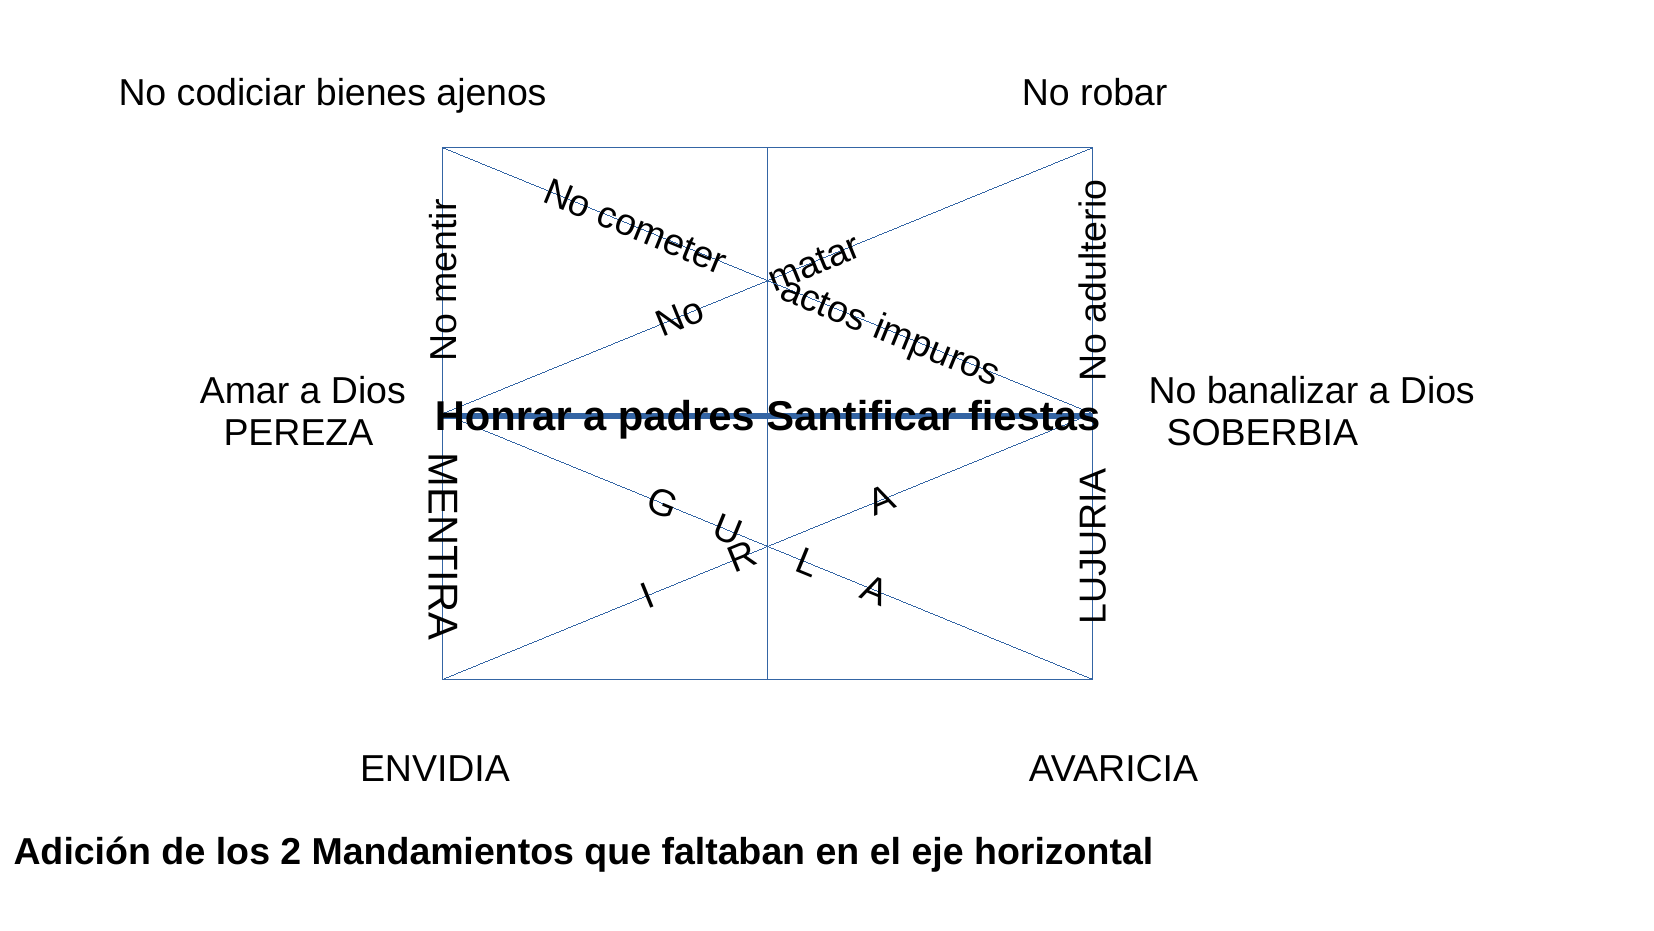

No codiciar bienes ajenos No robar
 Amar a Dios No banalizar a Dios
 PEREZA SOBERBIA
 ENVIDIA AVARICIA
 Adición de los 2 Mandamientos que faltaban en el eje horizontal
No mentir
No matar
 No cometer actos impuros
No adulterio
MENTIRA
G U L A
I R A
LUJURIA
Honrar a padres Santificar fiestas